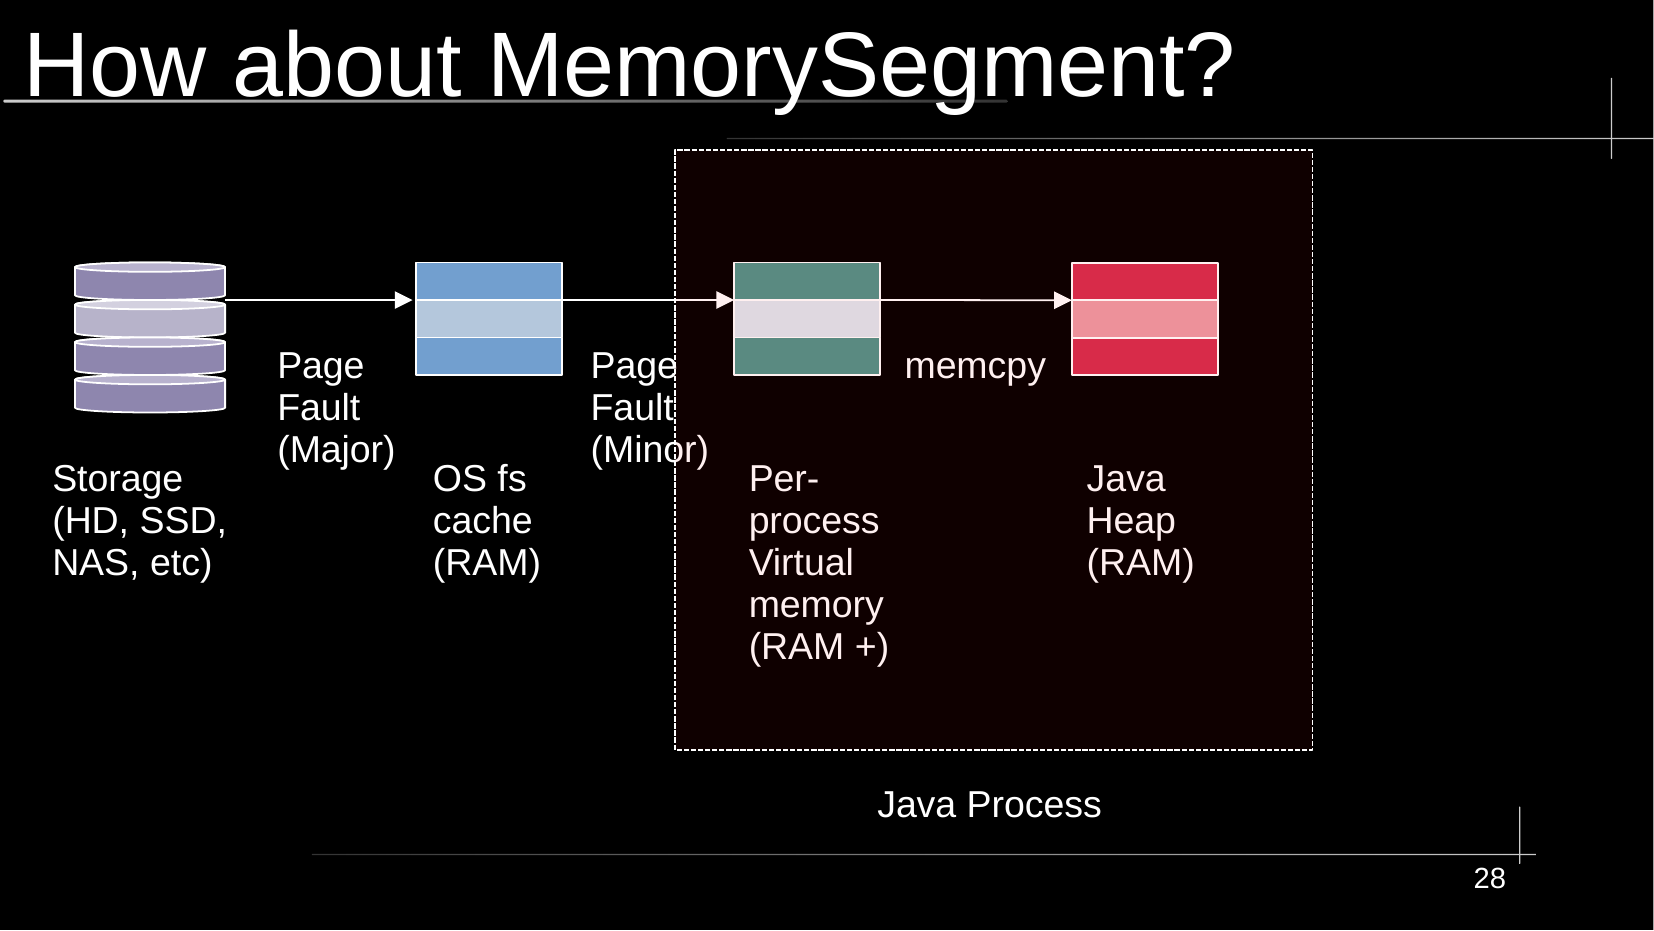

# How about MemorySegment?
Page
Fault
(Major)
Page
Fault
(Minor)
memcpy
Storage (HD, SSD, NAS, etc)
OS fs cache (RAM)
Per-process
Virtual memory (RAM +)
Java Heap (RAM)
Java Process
28